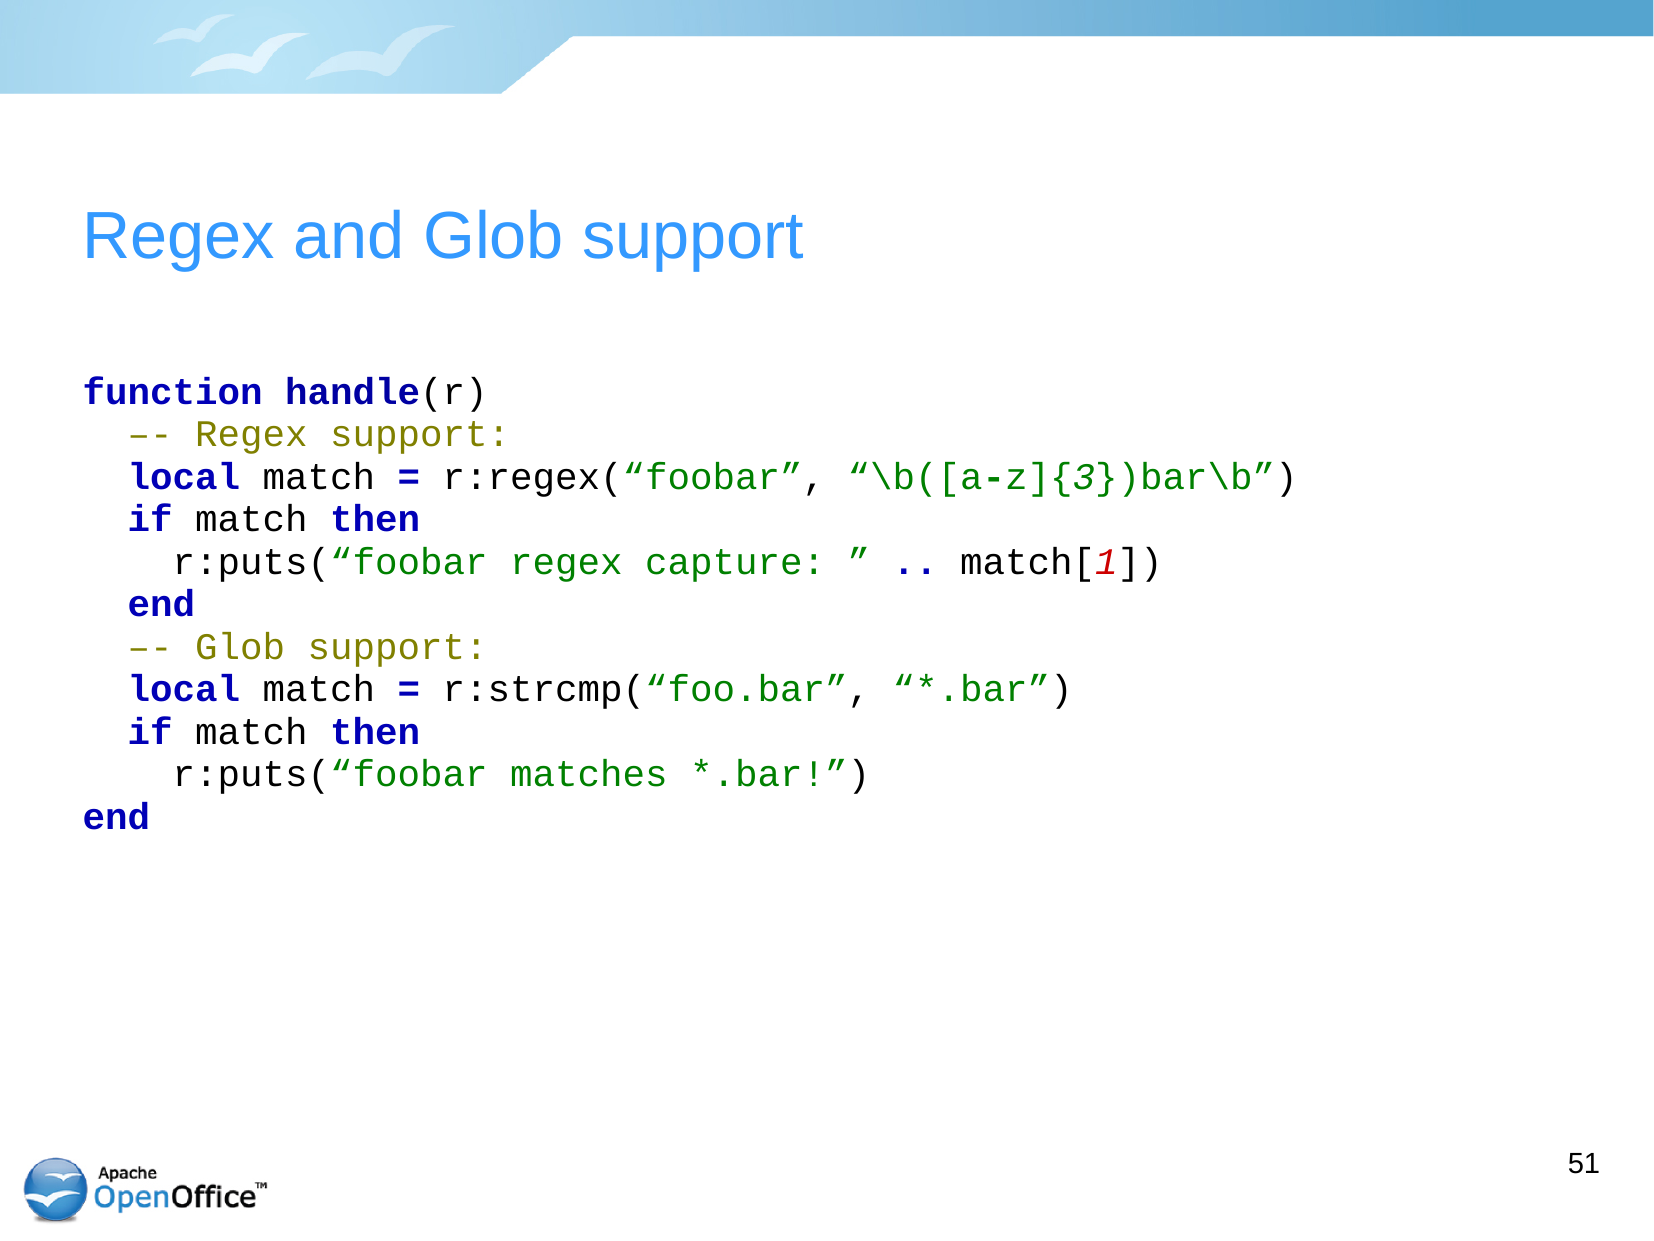

# Regex and Glob support
function handle(r)
 –- Regex support:
 local match = r:regex(“foobar”, “\b([a-z]{3})bar\b”)
 if match then
 r:puts(“foobar regex capture: ” .. match[1])
 end
 –- Glob support:
 local match = r:strcmp(“foo.bar”, “*.bar”)
 if match then
 r:puts(“foobar matches *.bar!”)
end
51